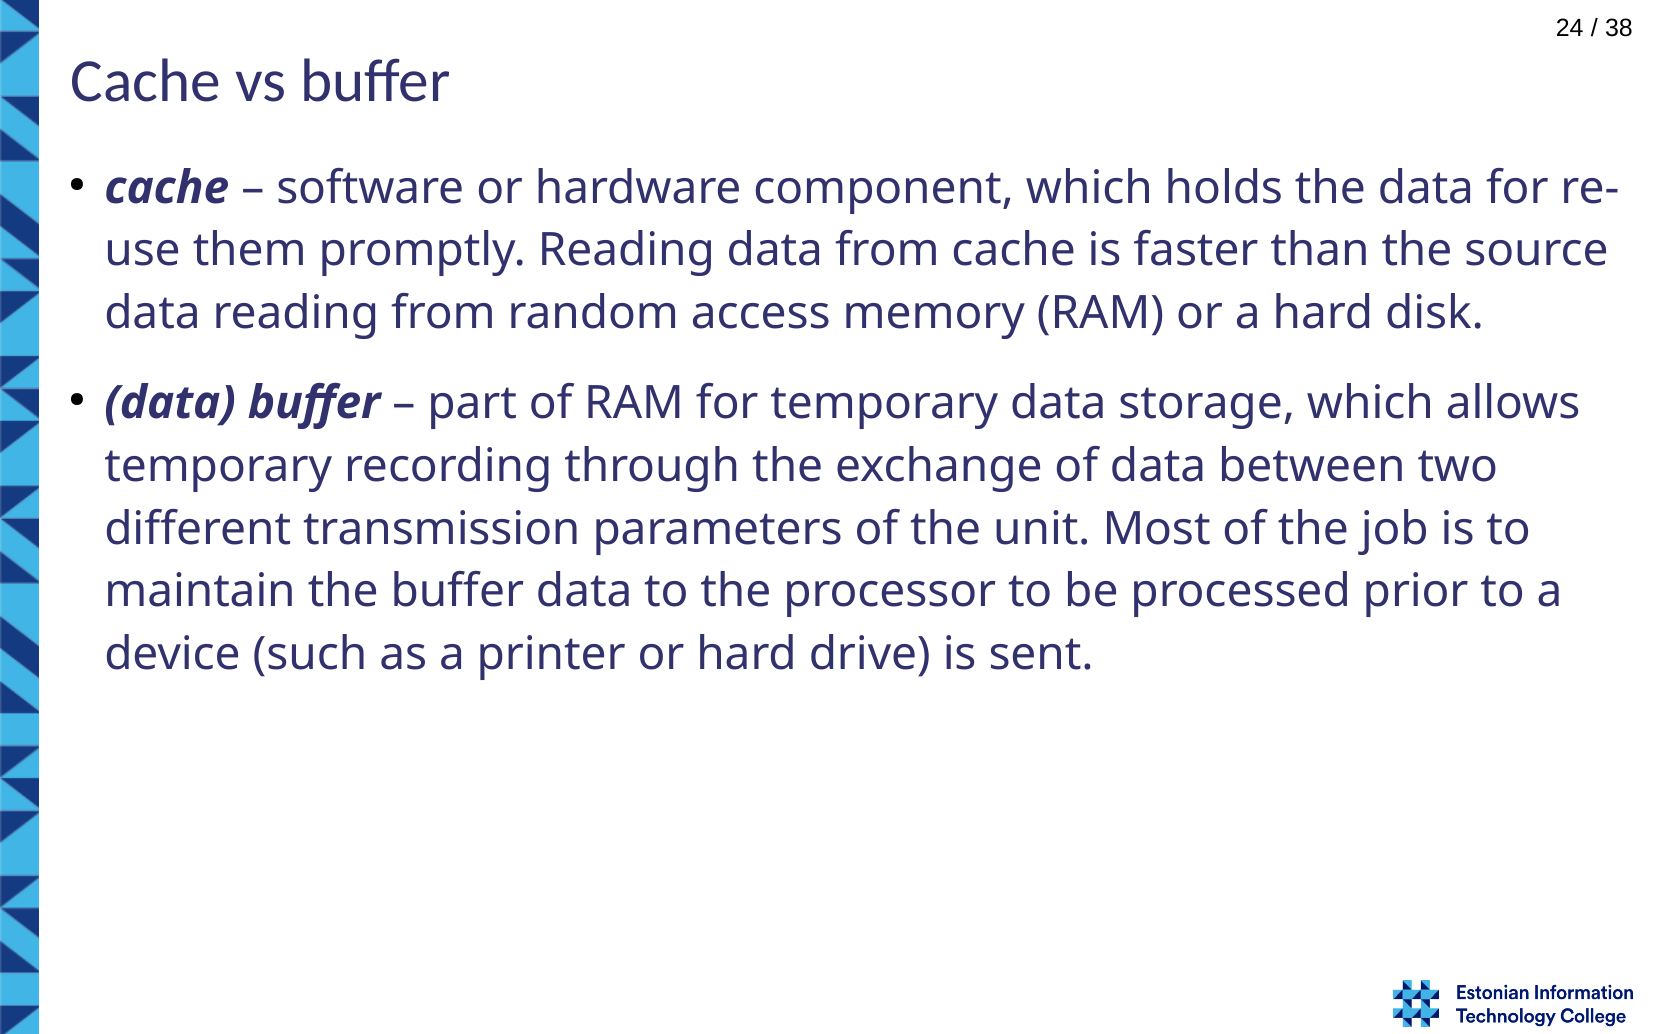

# Cache vs buffer
cache – software or hardware component, which holds the data for re-use them promptly. Reading data from cache is faster than the source data reading from random access memory (RAM) or a hard disk.
(data) buffer – part of RAM for temporary data storage, which allows temporary recording through the exchange of data between two different transmission parameters of the unit. Most of the job is to maintain the buffer data to the processor to be processed prior to a device (such as a printer or hard drive) is sent.